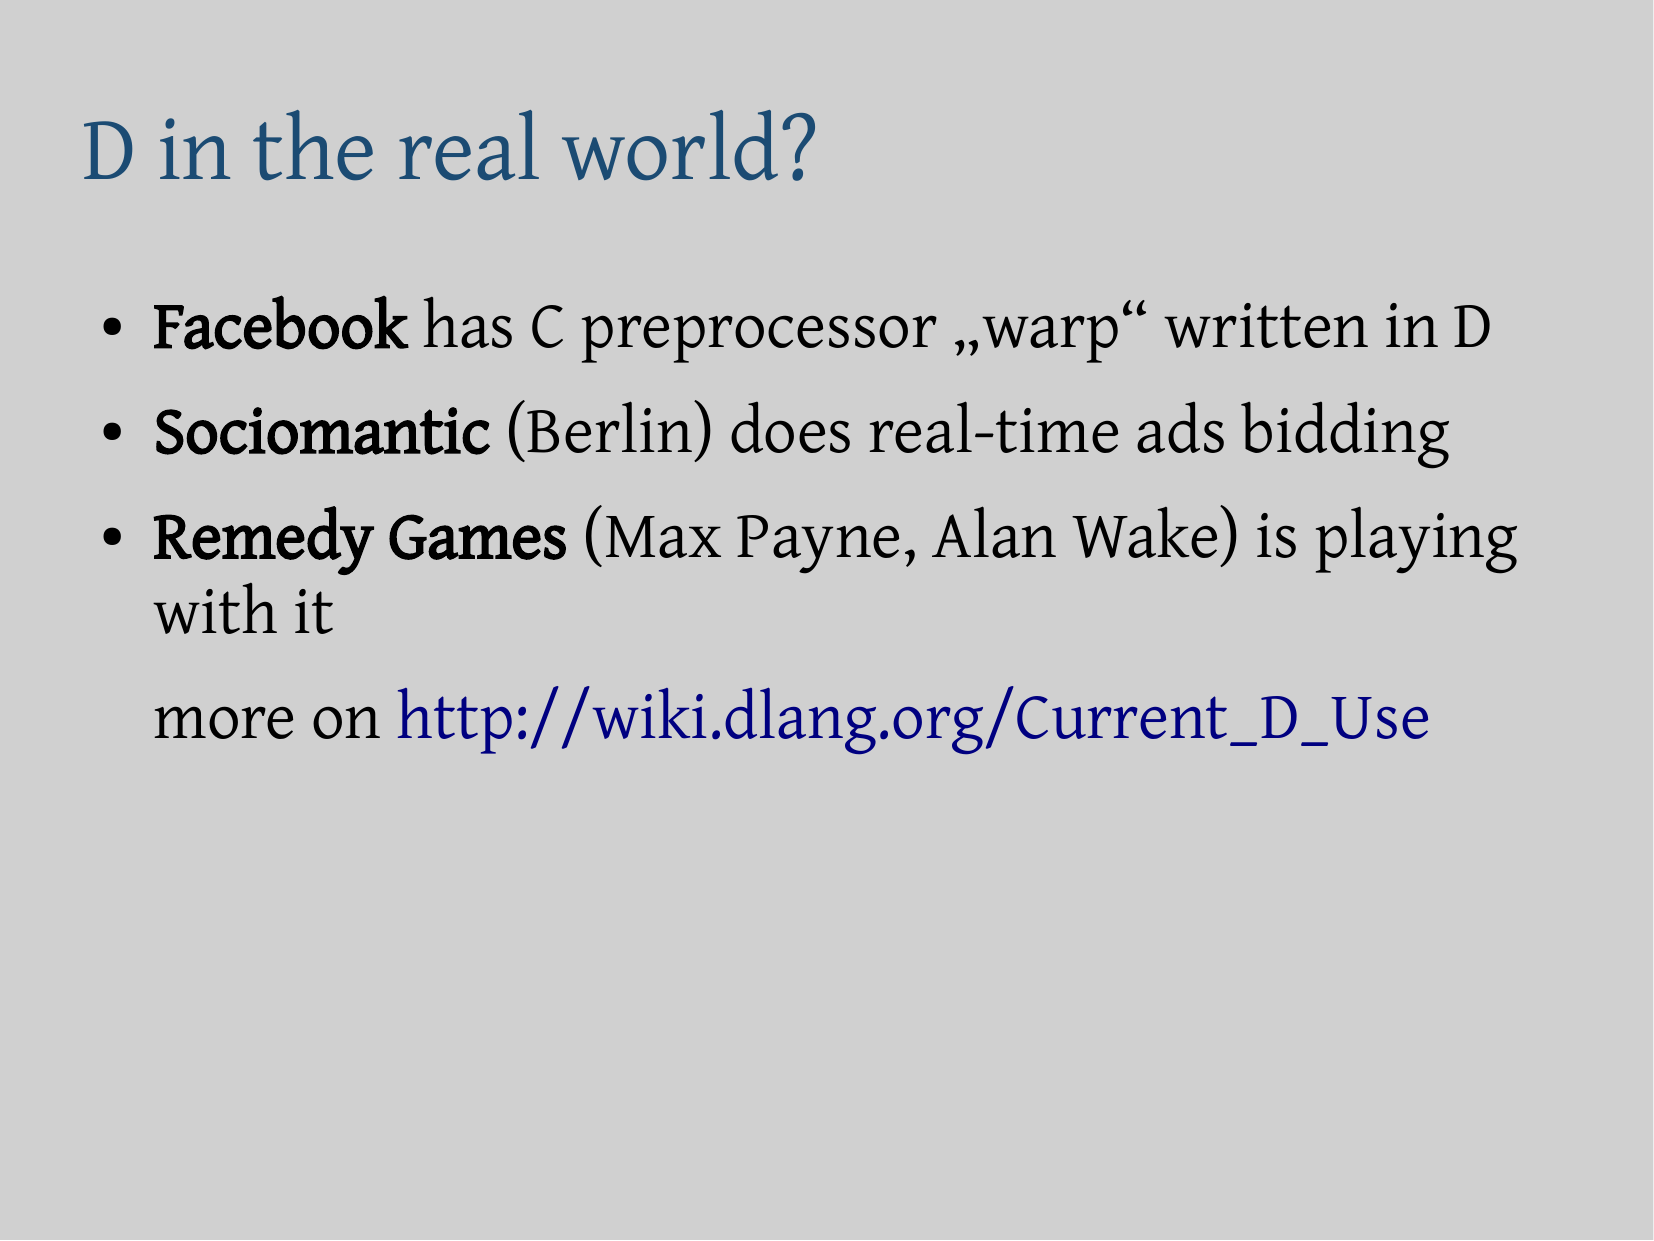

# D in the real world?
Facebook has C preprocessor „warp“ written in D
Sociomantic (Berlin) does real-time ads bidding
Remedy Games (Max Payne, Alan Wake) is playing with it
more on http://wiki.dlang.org/Current_D_Use